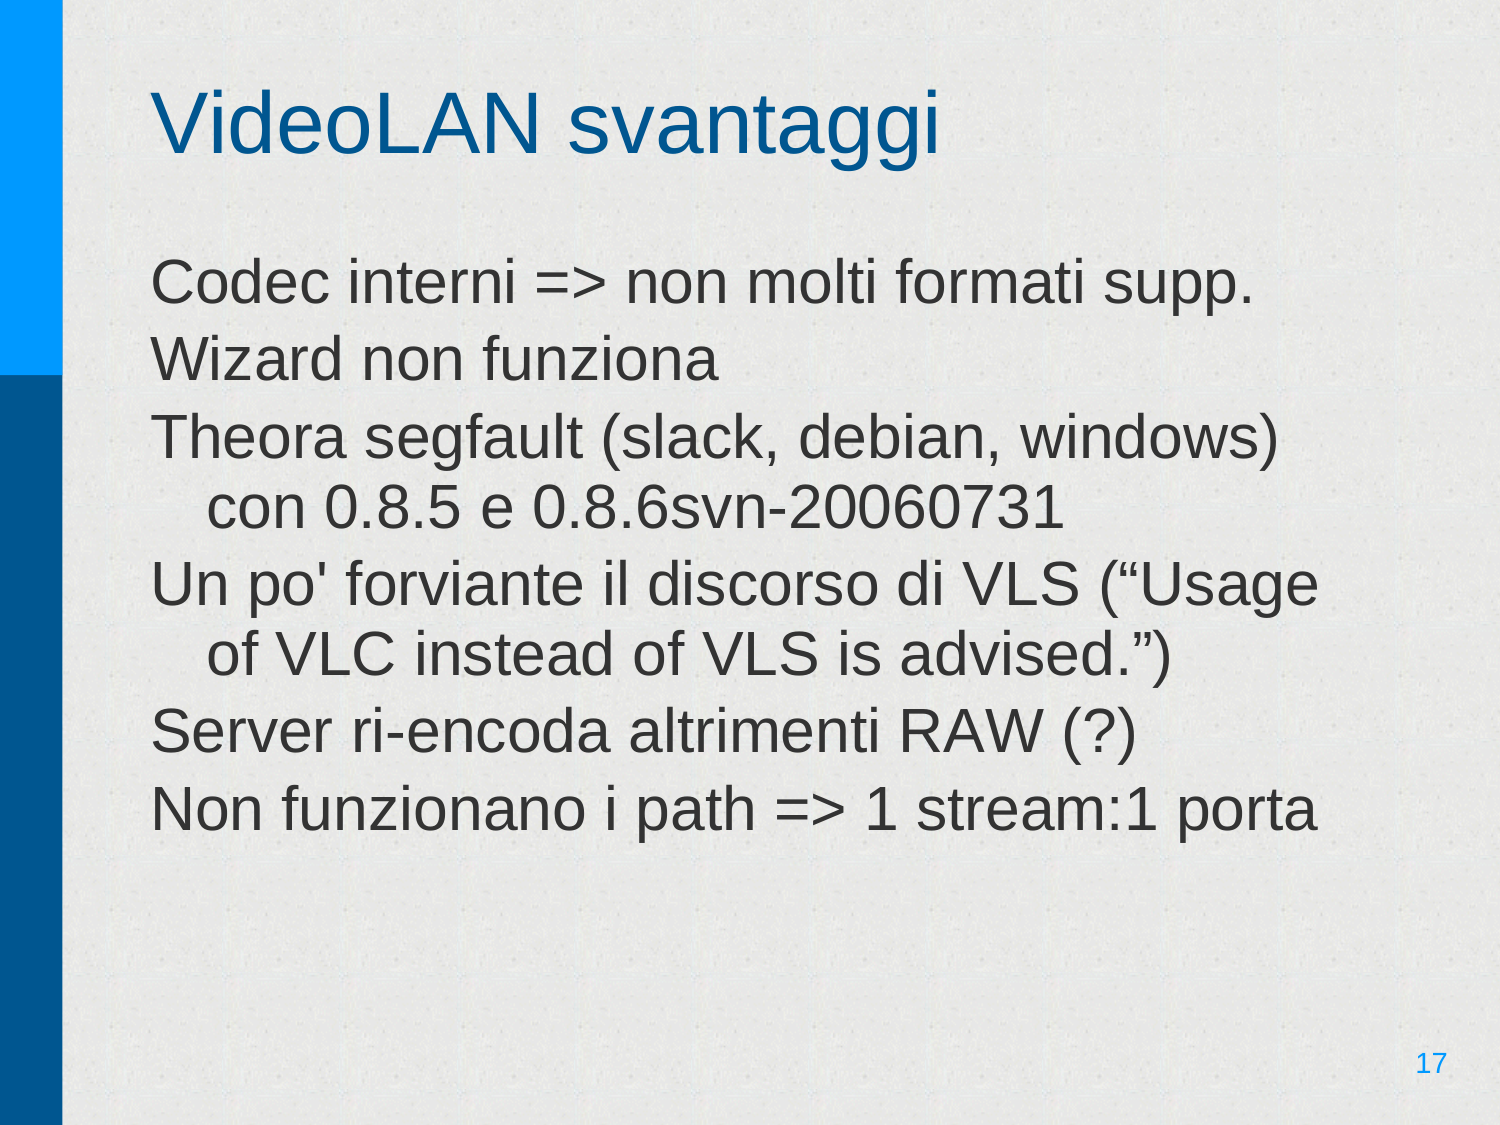

# VideoLAN svantaggi
Codec interni => non molti formati supp.
Wizard non funziona
Theora segfault (slack, debian, windows) con 0.8.5 e 0.8.6svn-20060731
Un po' forviante il discorso di VLS (“Usage of VLC instead of VLS is advised.”)
Server ri-encoda altrimenti RAW (?)
Non funzionano i path => 1 stream:1 porta
17